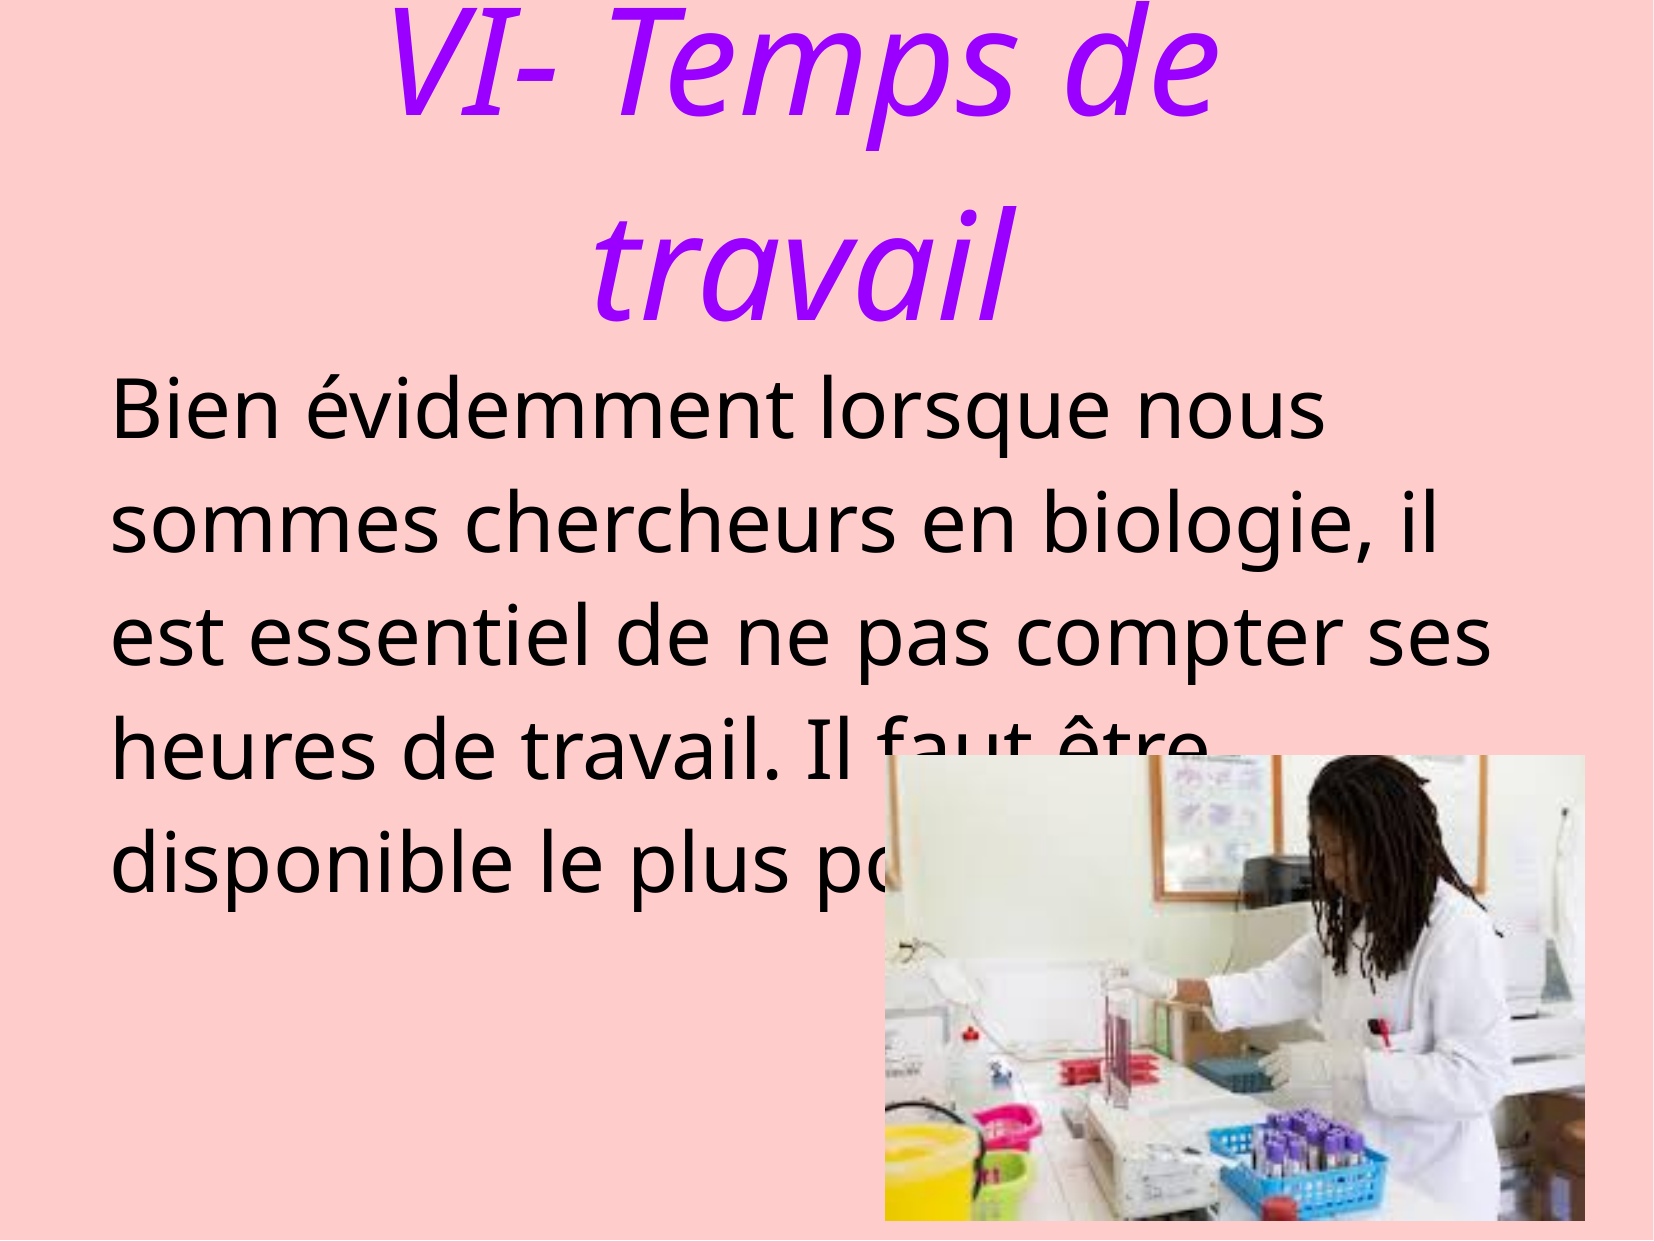

VI- Temps de travail
Bien évidemment lorsque nous sommes chercheurs en biologie, il est essentiel de ne pas compter ses heures de travail. Il faut être disponible le plus possible